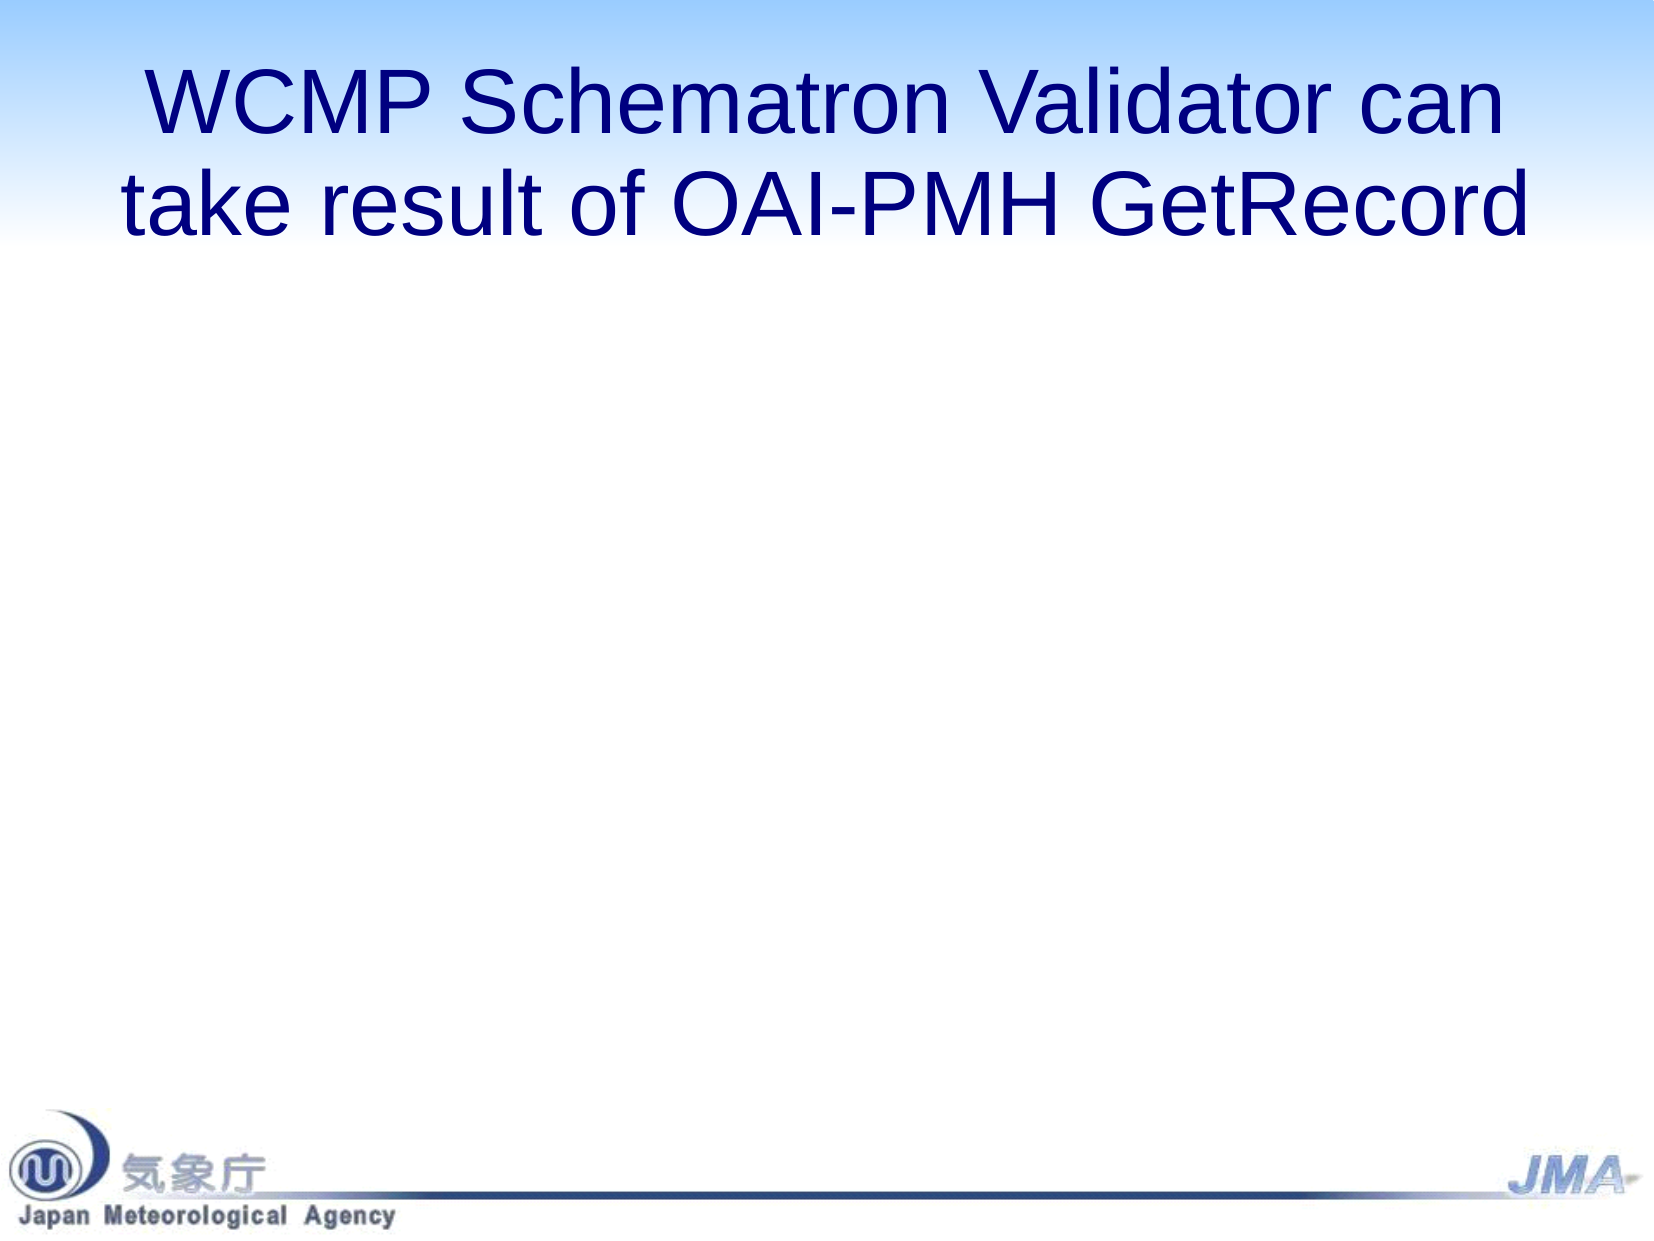

# WCMP Schematron Validator can take result of OAI-PMH GetRecord